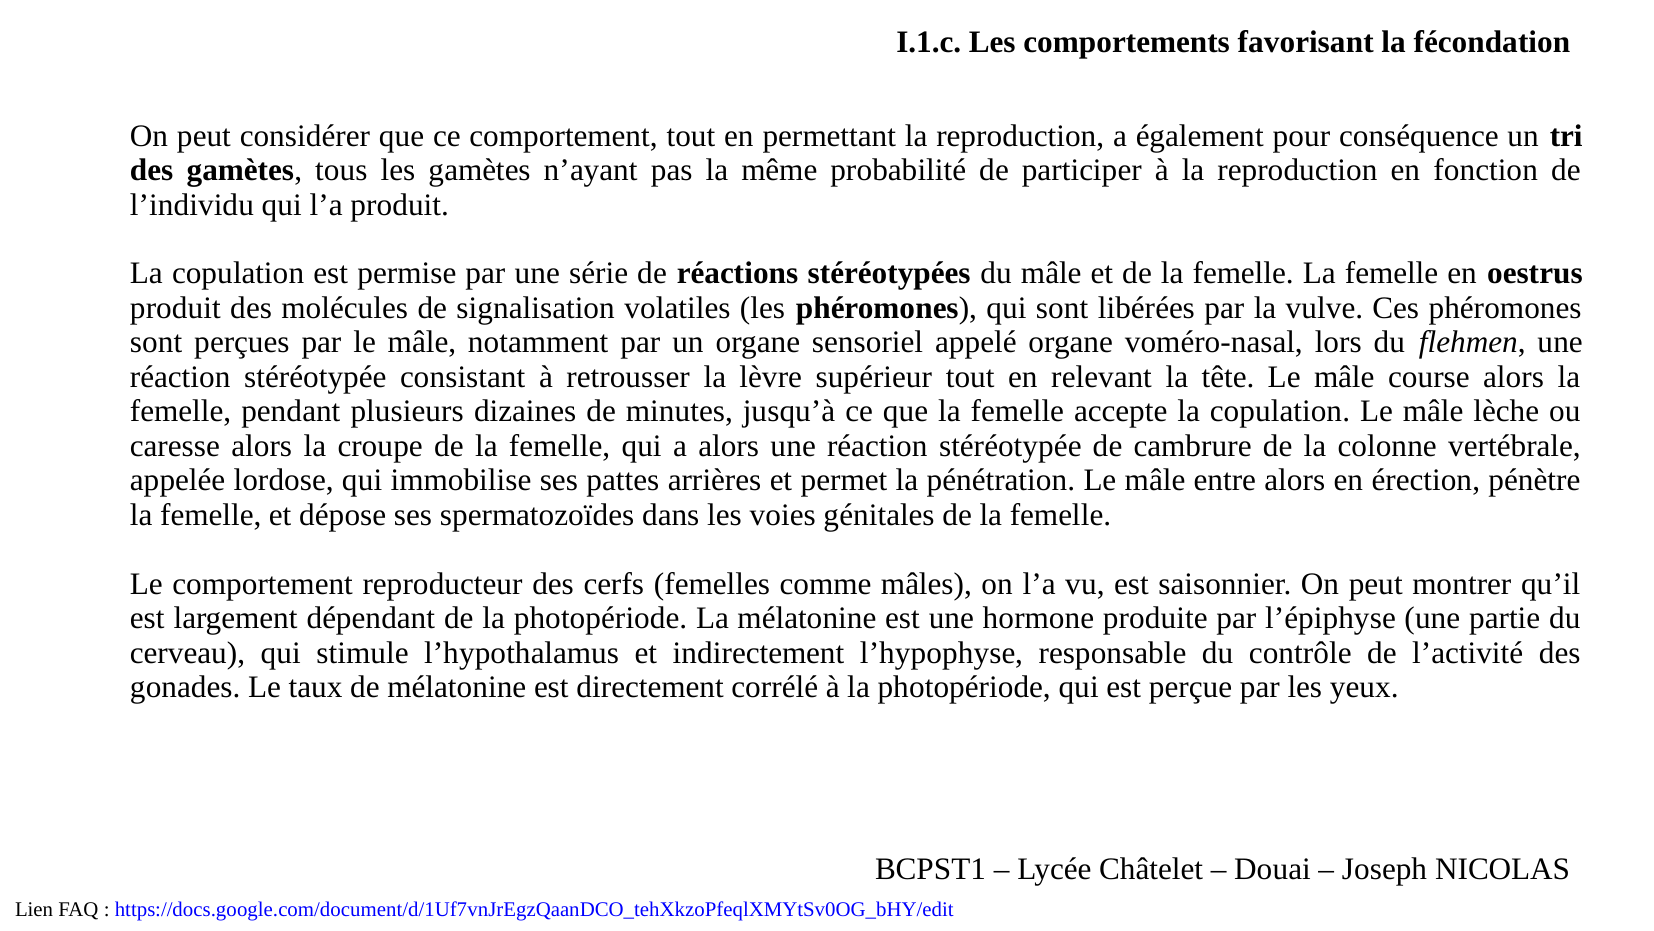

I.1.c. Les comportements favorisant la fécondation
On peut considérer que ce comportement, tout en permettant la reproduction, a également pour conséquence un tri des gamètes, tous les gamètes n’ayant pas la même probabilité de participer à la reproduction en fonction de l’individu qui l’a produit.
La copulation est permise par une série de réactions stéréotypées du mâle et de la femelle. La femelle en oestrus produit des molécules de signalisation volatiles (les phéromones), qui sont libérées par la vulve. Ces phéromones sont perçues par le mâle, notamment par un organe sensoriel appelé organe voméro-nasal, lors du flehmen, une réaction stéréotypée consistant à retrousser la lèvre supérieur tout en relevant la tête. Le mâle course alors la femelle, pendant plusieurs dizaines de minutes, jusqu’à ce que la femelle accepte la copulation. Le mâle lèche ou caresse alors la croupe de la femelle, qui a alors une réaction stéréotypée de cambrure de la colonne vertébrale, appelée lordose, qui immobilise ses pattes arrières et permet la pénétration. Le mâle entre alors en érection, pénètre la femelle, et dépose ses spermatozoïdes dans les voies génitales de la femelle.
Le comportement reproducteur des cerfs (femelles comme mâles), on l’a vu, est saisonnier. On peut montrer qu’il est largement dépendant de la photopériode. La mélatonine est une hormone produite par l’épiphyse (une partie du cerveau), qui stimule l’hypothalamus et indirectement l’hypophyse, responsable du contrôle de l’activité des gonades. Le taux de mélatonine est directement corrélé à la photopériode, qui est perçue par les yeux.
BCPST1 – Lycée Châtelet – Douai – Joseph NICOLAS
Lien FAQ : https://docs.google.com/document/d/1Uf7vnJrEgzQaanDCO_tehXkzoPfeqlXMYtSv0OG_bHY/edit